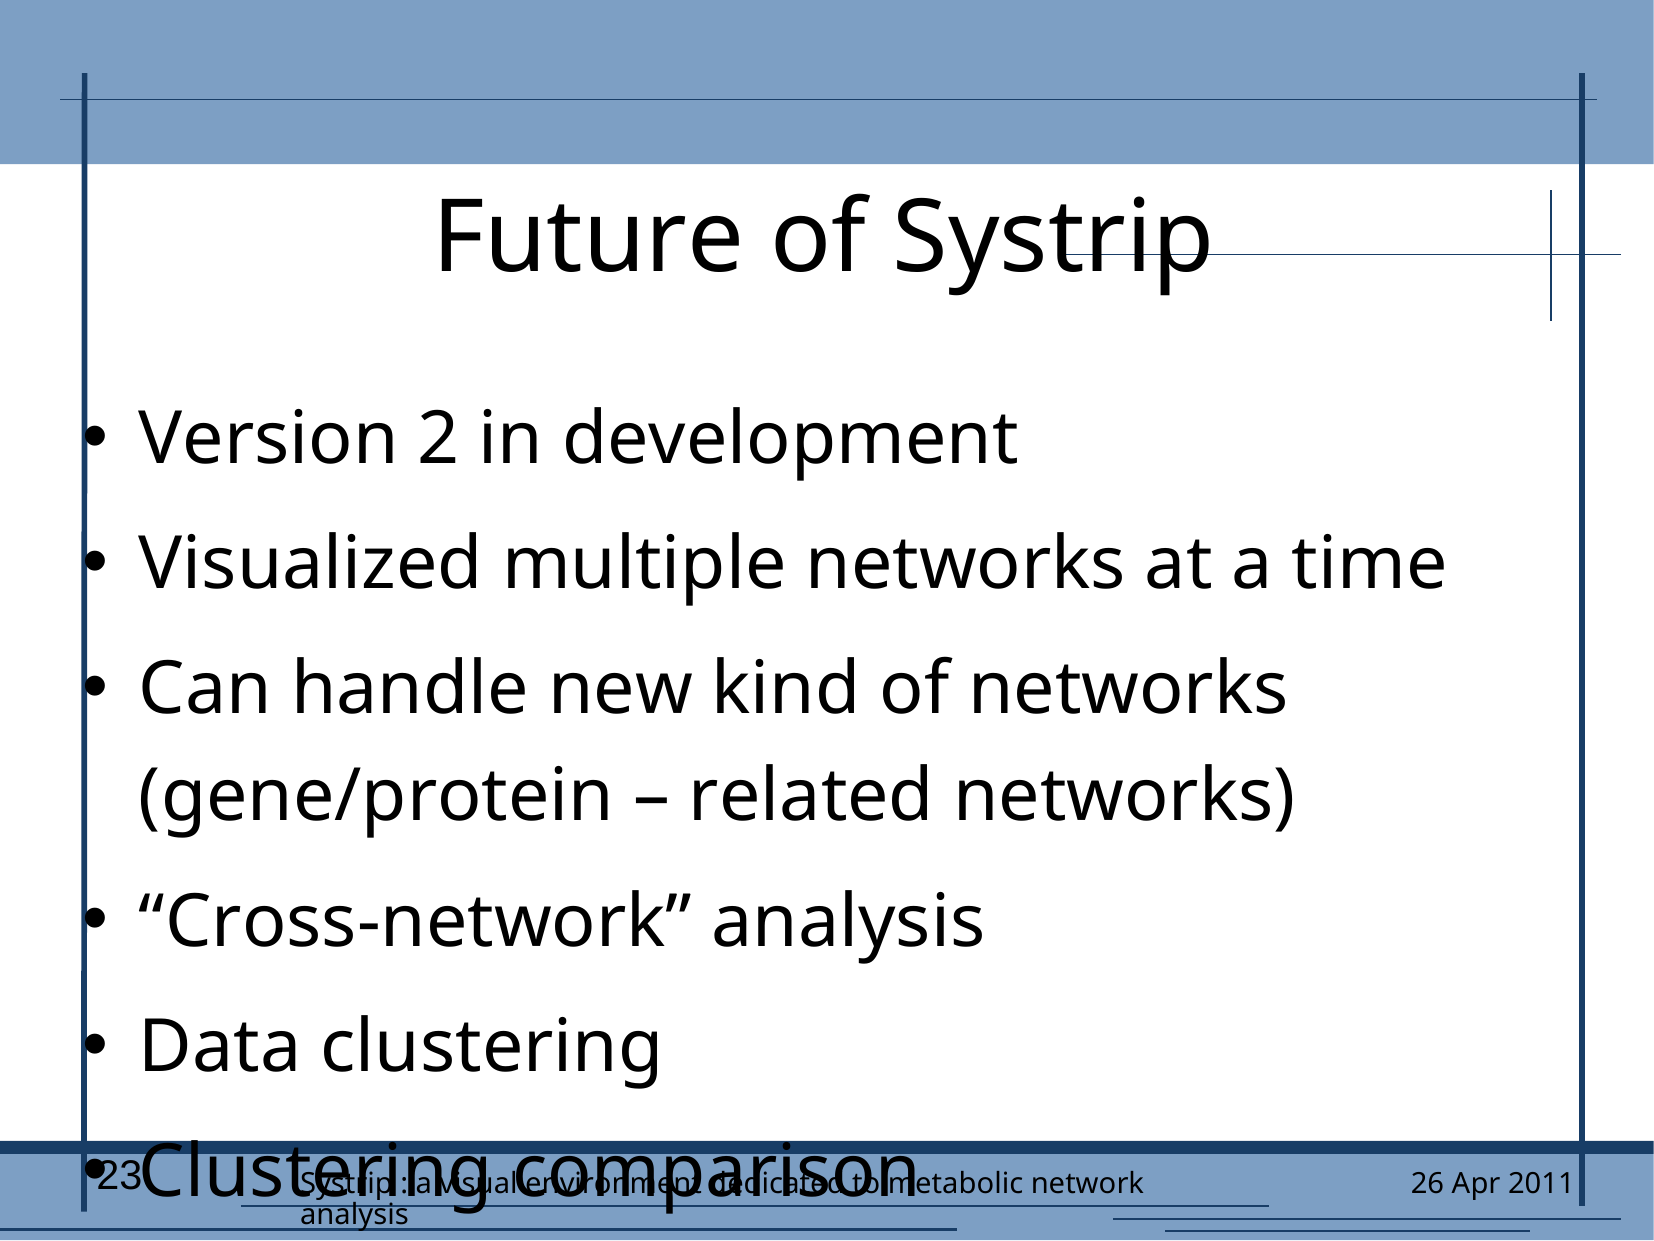

# Future of Systrip
Version 2 in development
Visualized multiple networks at a time
Can handle new kind of networks (gene/protein – related networks)
“Cross-network” analysis
Data clustering
Clustering comparison
Systrip : a visual environment dedicated to metabolic network analysis
26 Apr 2011